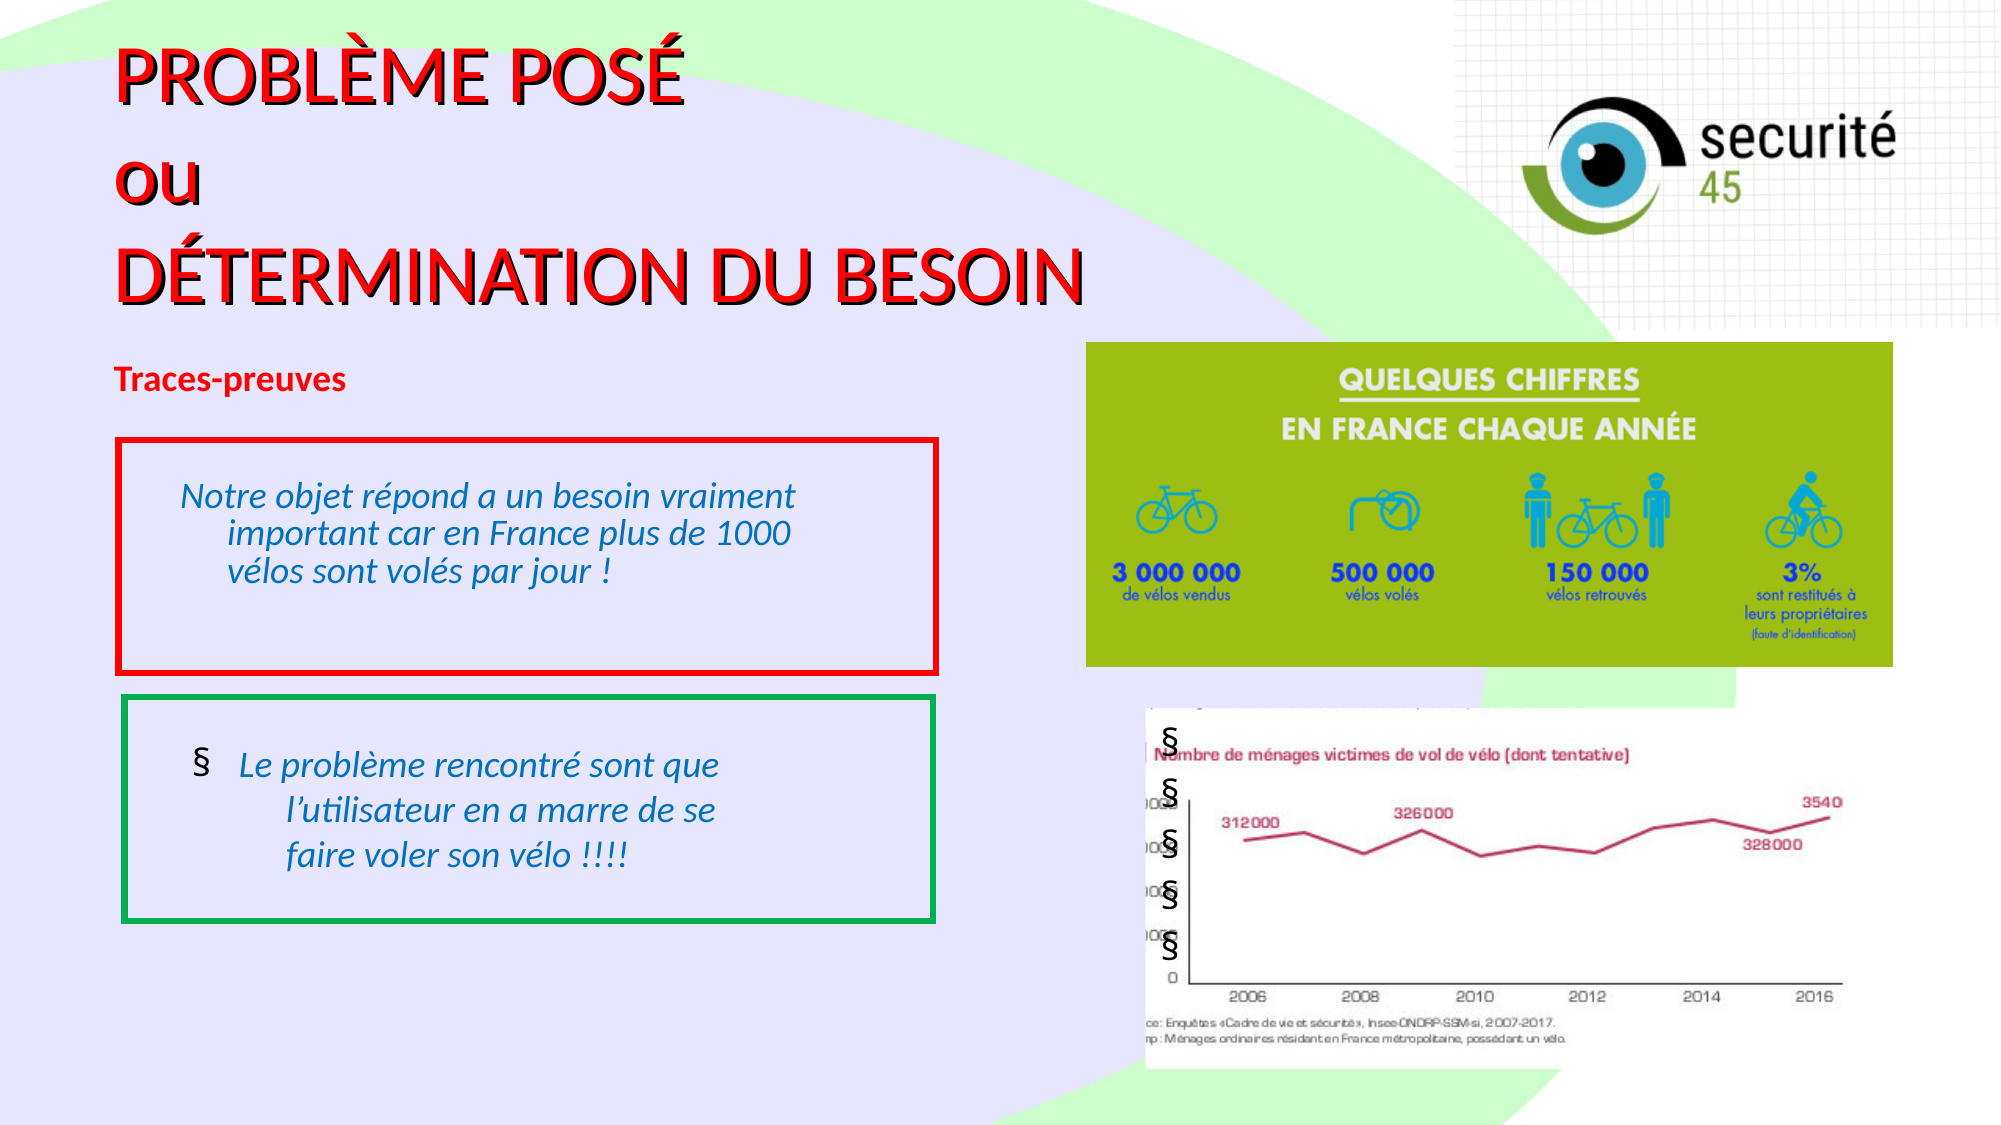

PROBLÈME POSÉ
ou
DÉTERMINATION DU BESOIN
Traces-preuves
Notre objet répond a un besoin vraiment important car en France plus de 1000 vélos sont volés par jour !
Le problème rencontré sont que l’utilisateur en a marre de se faire voler son vélo !!!!